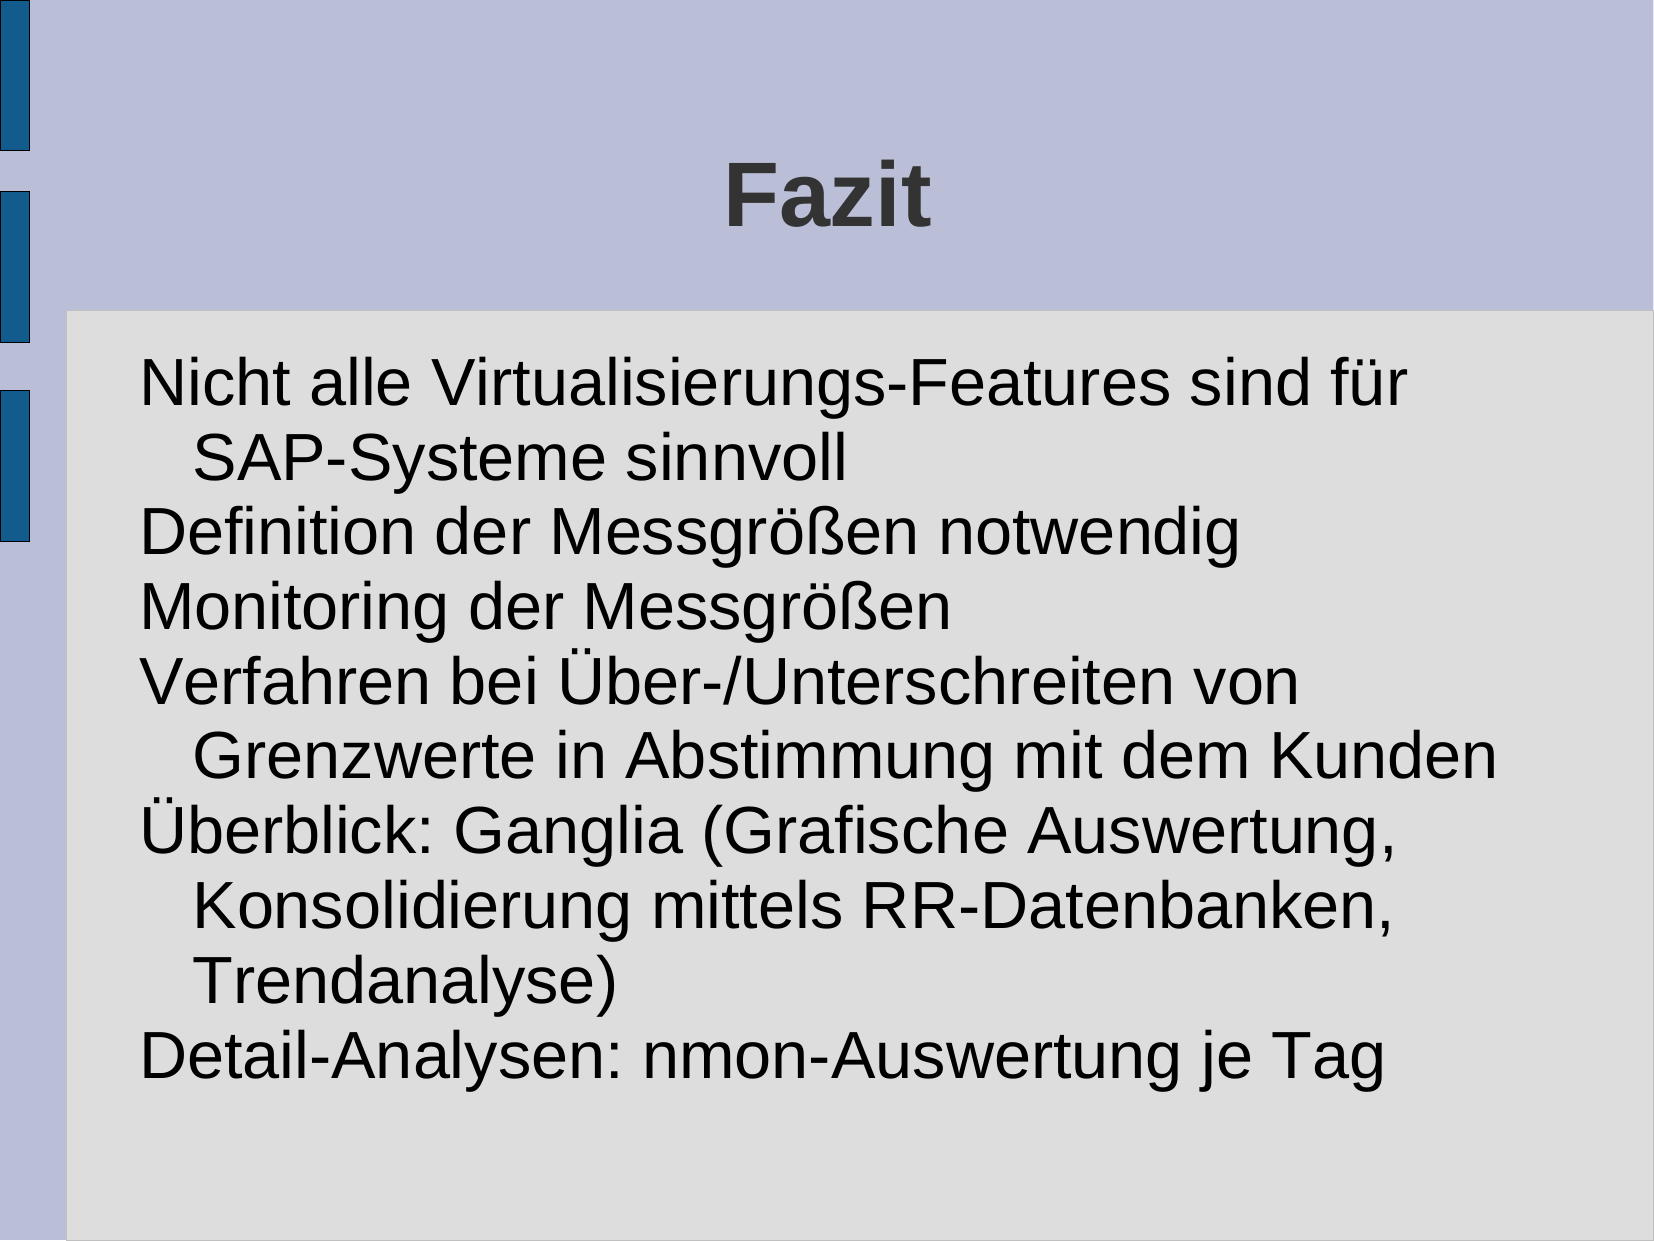

# Fazit
Nicht alle Virtualisierungs-Features sind für SAP-Systeme sinnvoll
Definition der Messgrößen notwendig
Monitoring der Messgrößen
Verfahren bei Über-/Unterschreiten von Grenzwerte in Abstimmung mit dem Kunden
Überblick: Ganglia (Grafische Auswertung, Konsolidierung mittels RR-Datenbanken, Trendanalyse)
Detail-Analysen: nmon-Auswertung je Tag